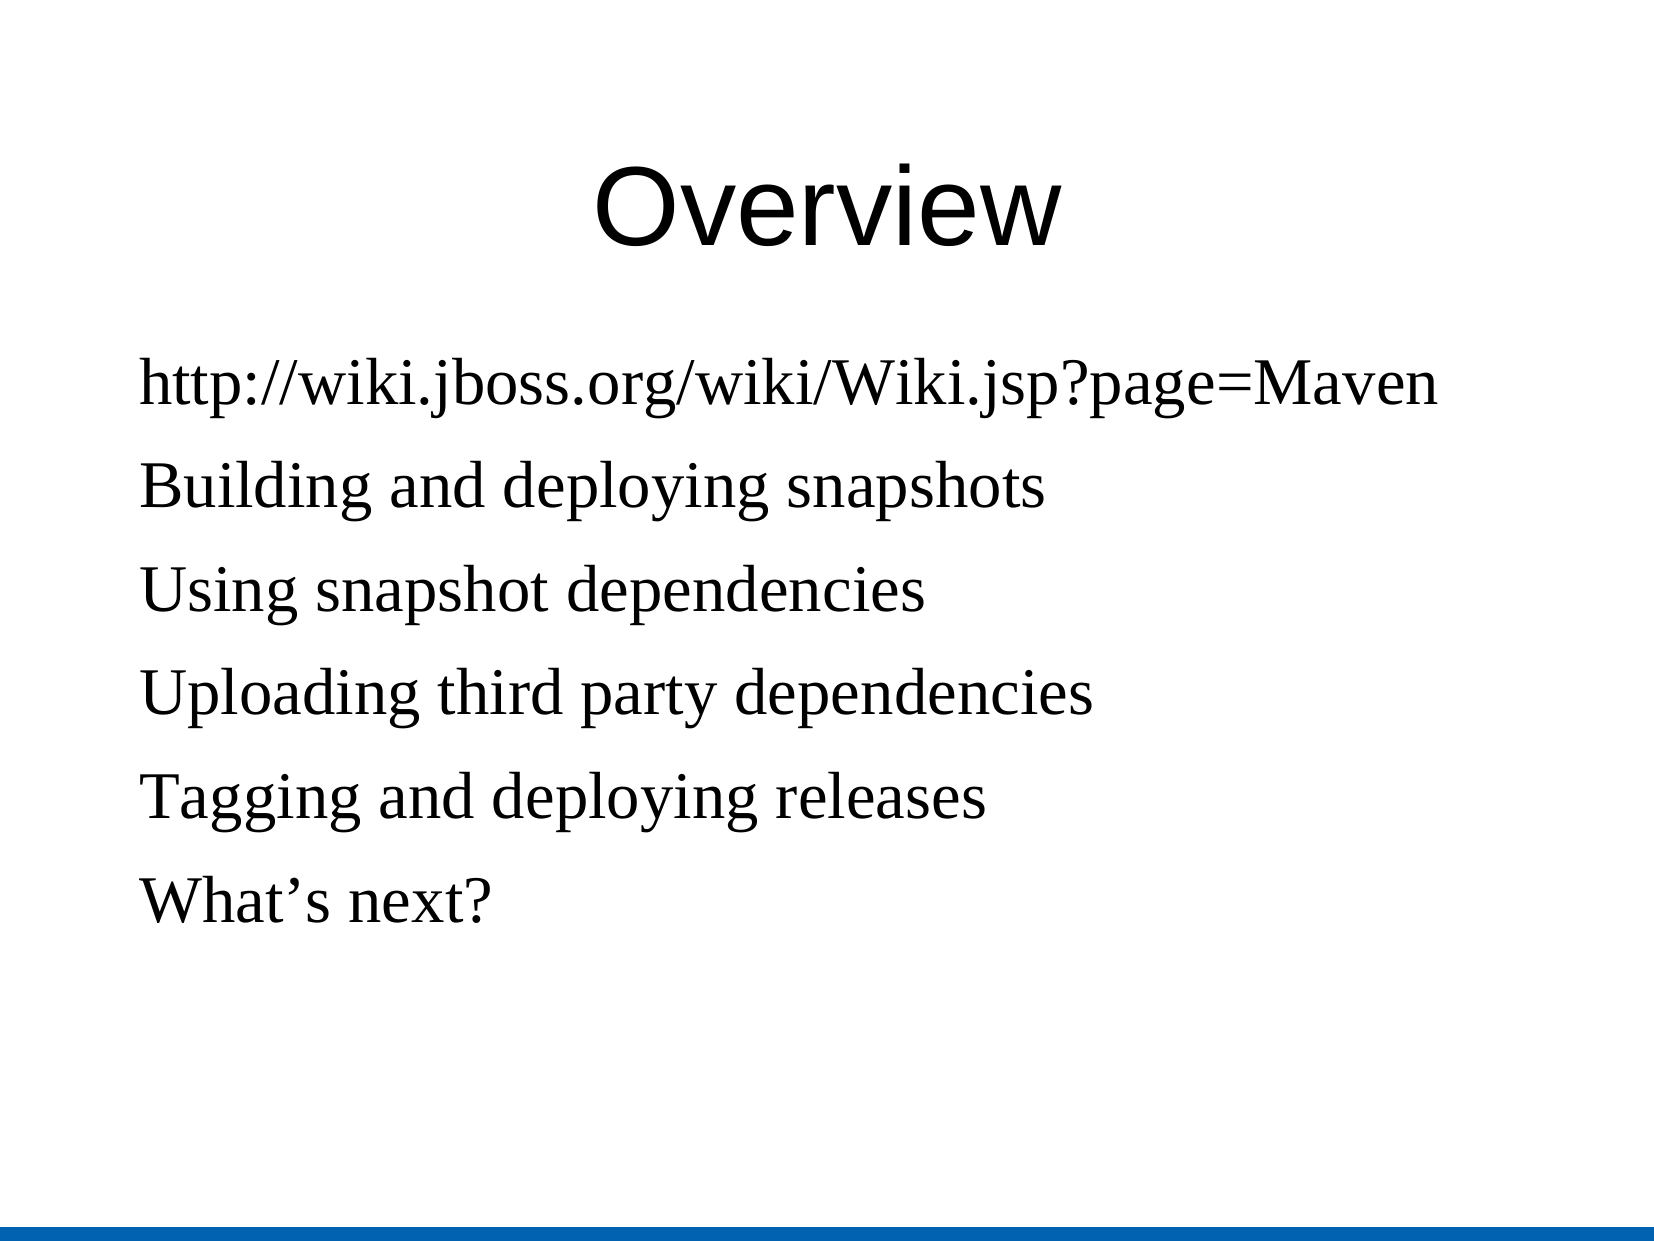

# Overview
http://wiki.jboss.org/wiki/Wiki.jsp?page=Maven
Building and deploying snapshots
Using snapshot dependencies
Uploading third party dependencies
Tagging and deploying releases
What’s next?